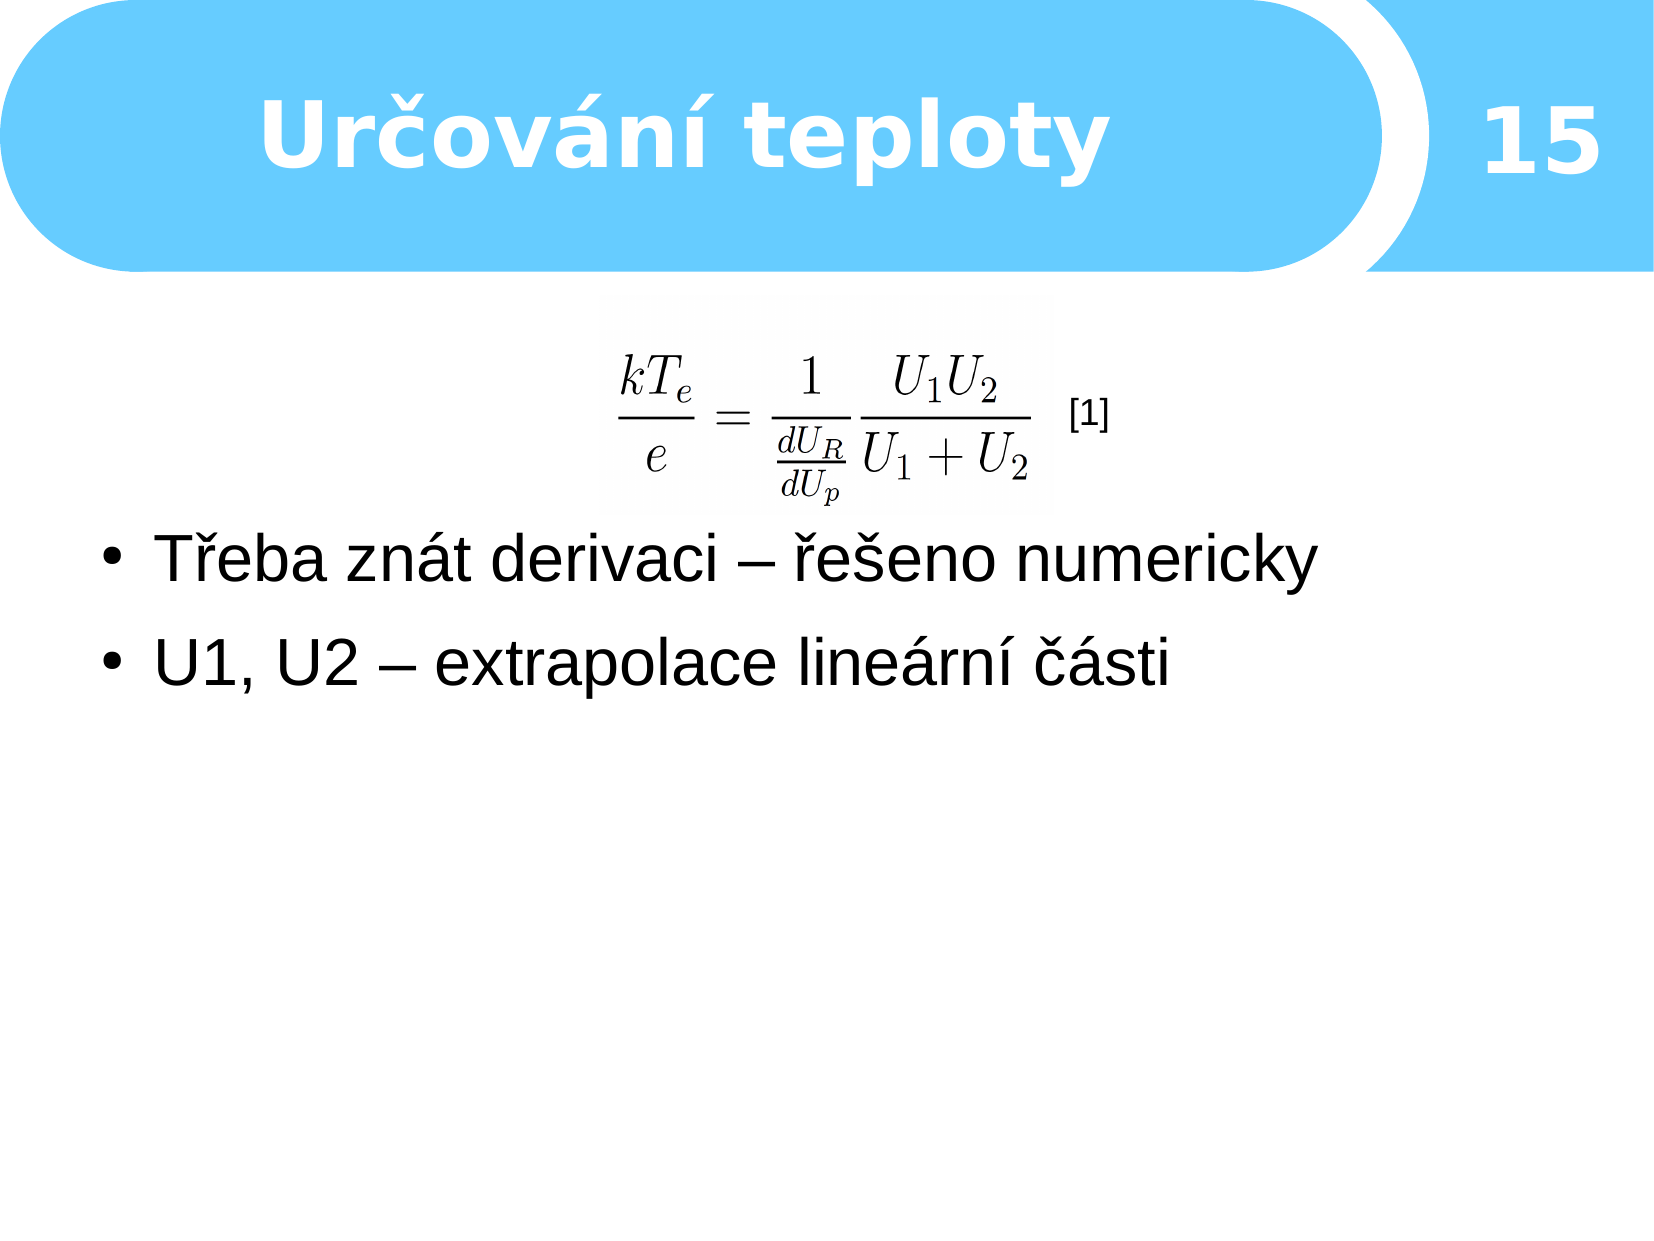

# Určování teploty
15
[1]
Třeba znát derivaci – řešeno numericky
U1, U2 – extrapolace lineární části